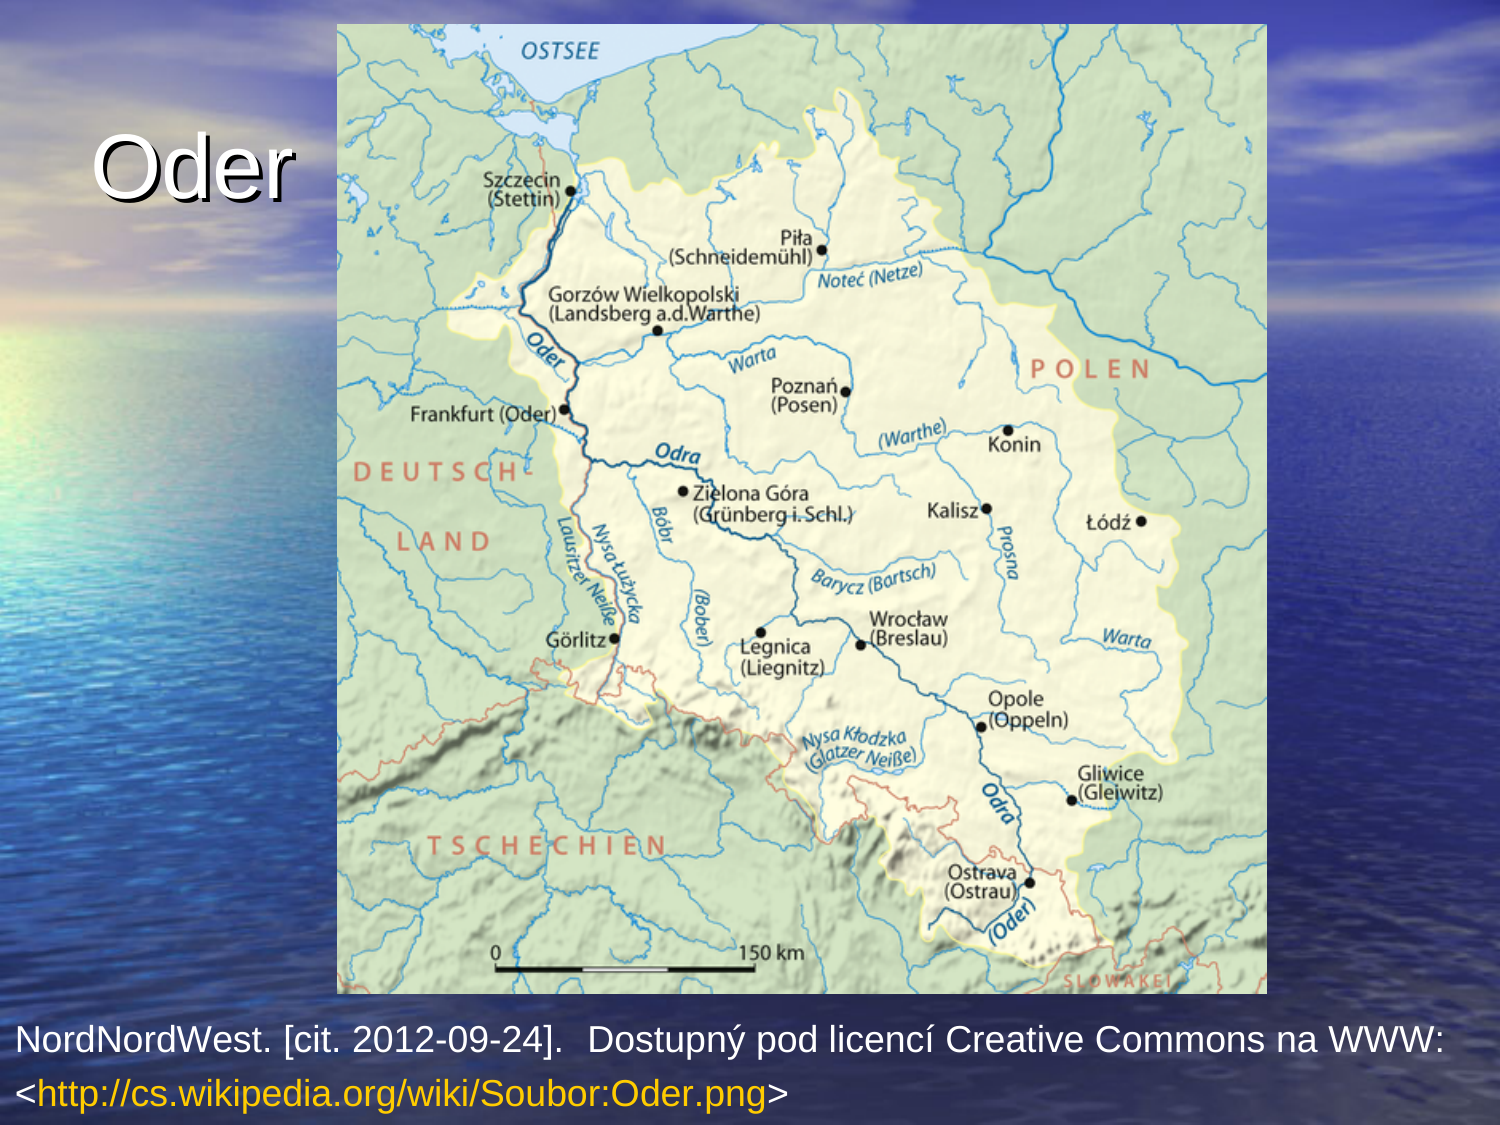

# Oder
NordNordWest. [cit. 2012-09-24]. Dostupný pod licencí Creative Commons na WWW:
<http://cs.wikipedia.org/wiki/Soubor:Oder.png>